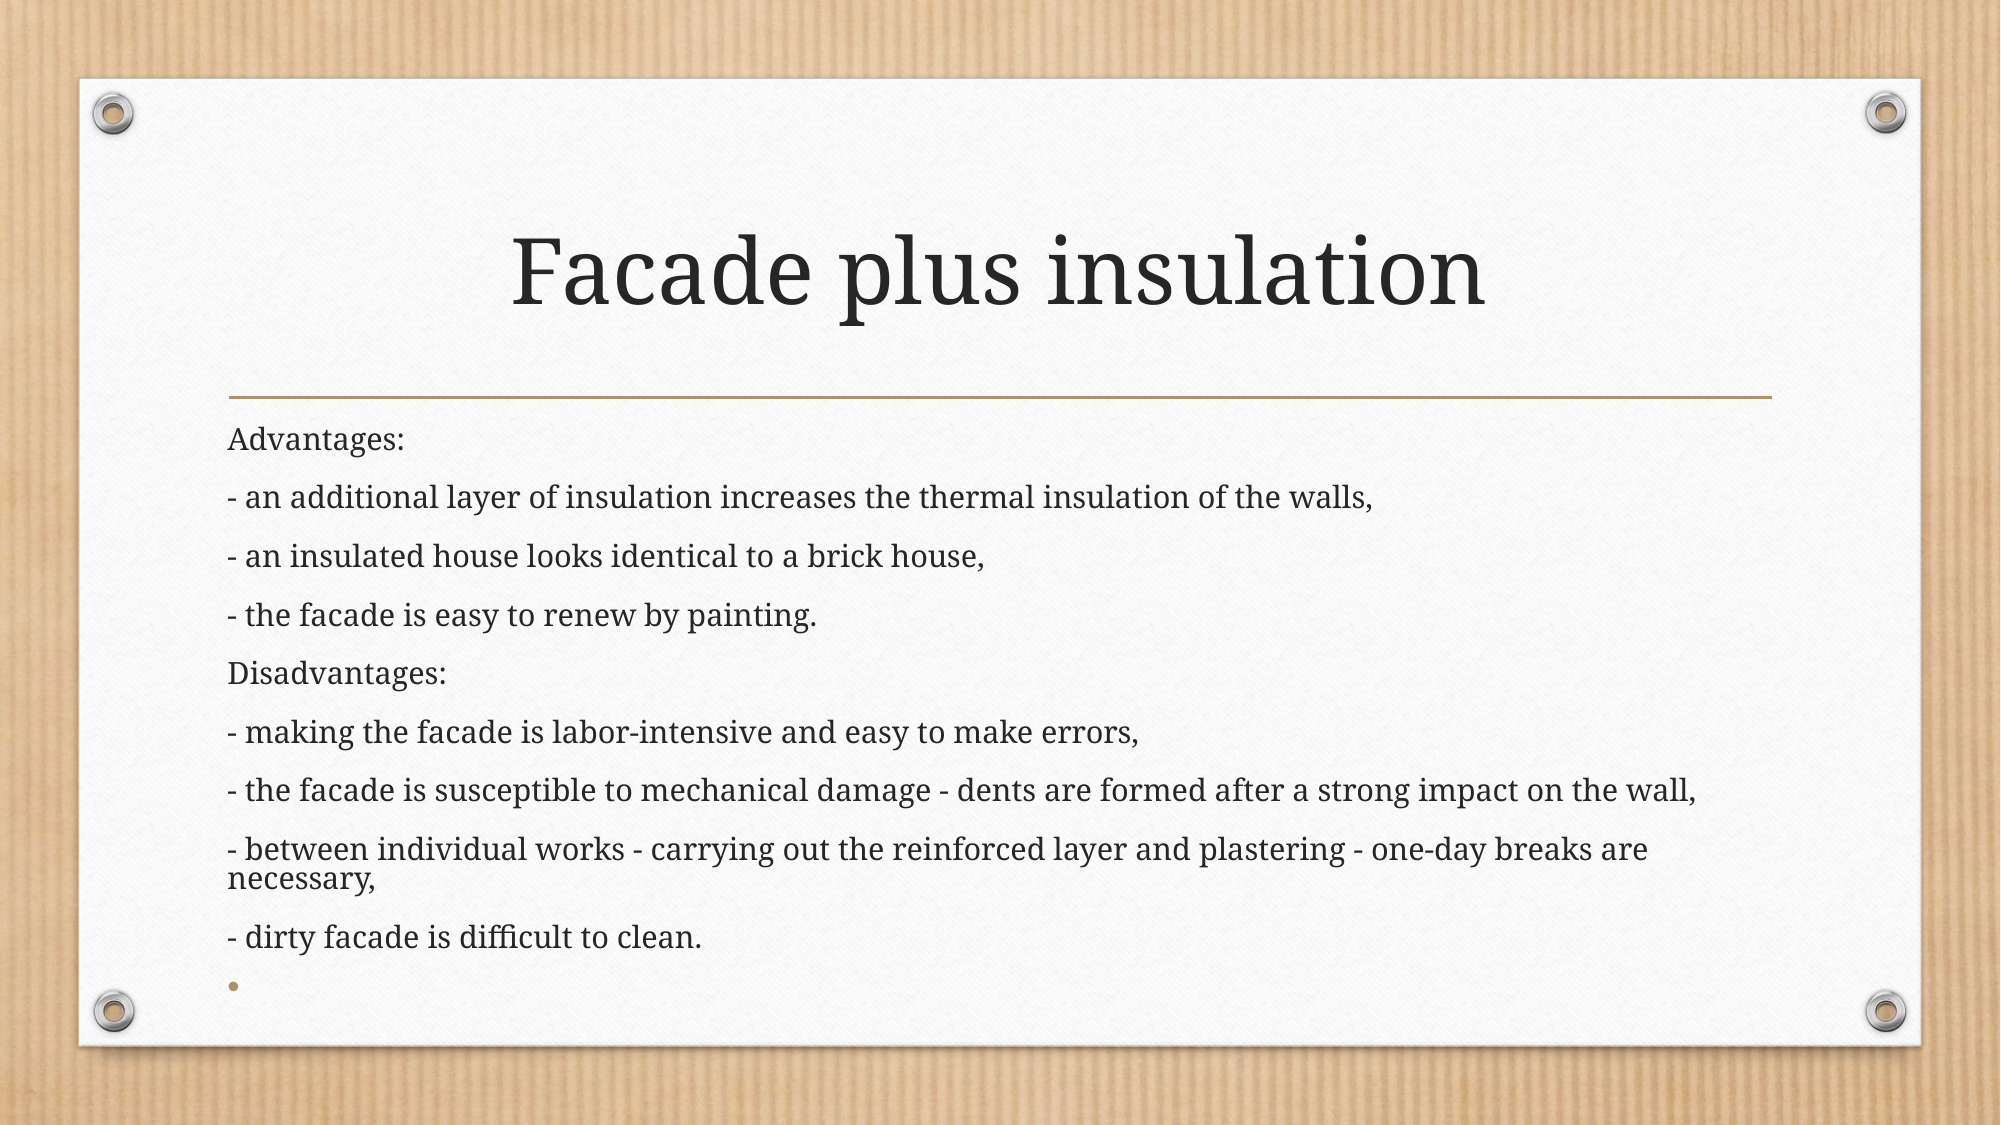

# Facade plus insulation
Advantages:
- an additional layer of insulation increases the thermal insulation of the walls,
- an insulated house looks identical to a brick house,
- the facade is easy to renew by painting.
Disadvantages:
- making the facade is labor-intensive and easy to make errors,
- the facade is susceptible to mechanical damage - dents are formed after a strong impact on the wall,
- between individual works - carrying out the reinforced layer and plastering - one-day breaks are necessary,
- dirty facade is difficult to clean.